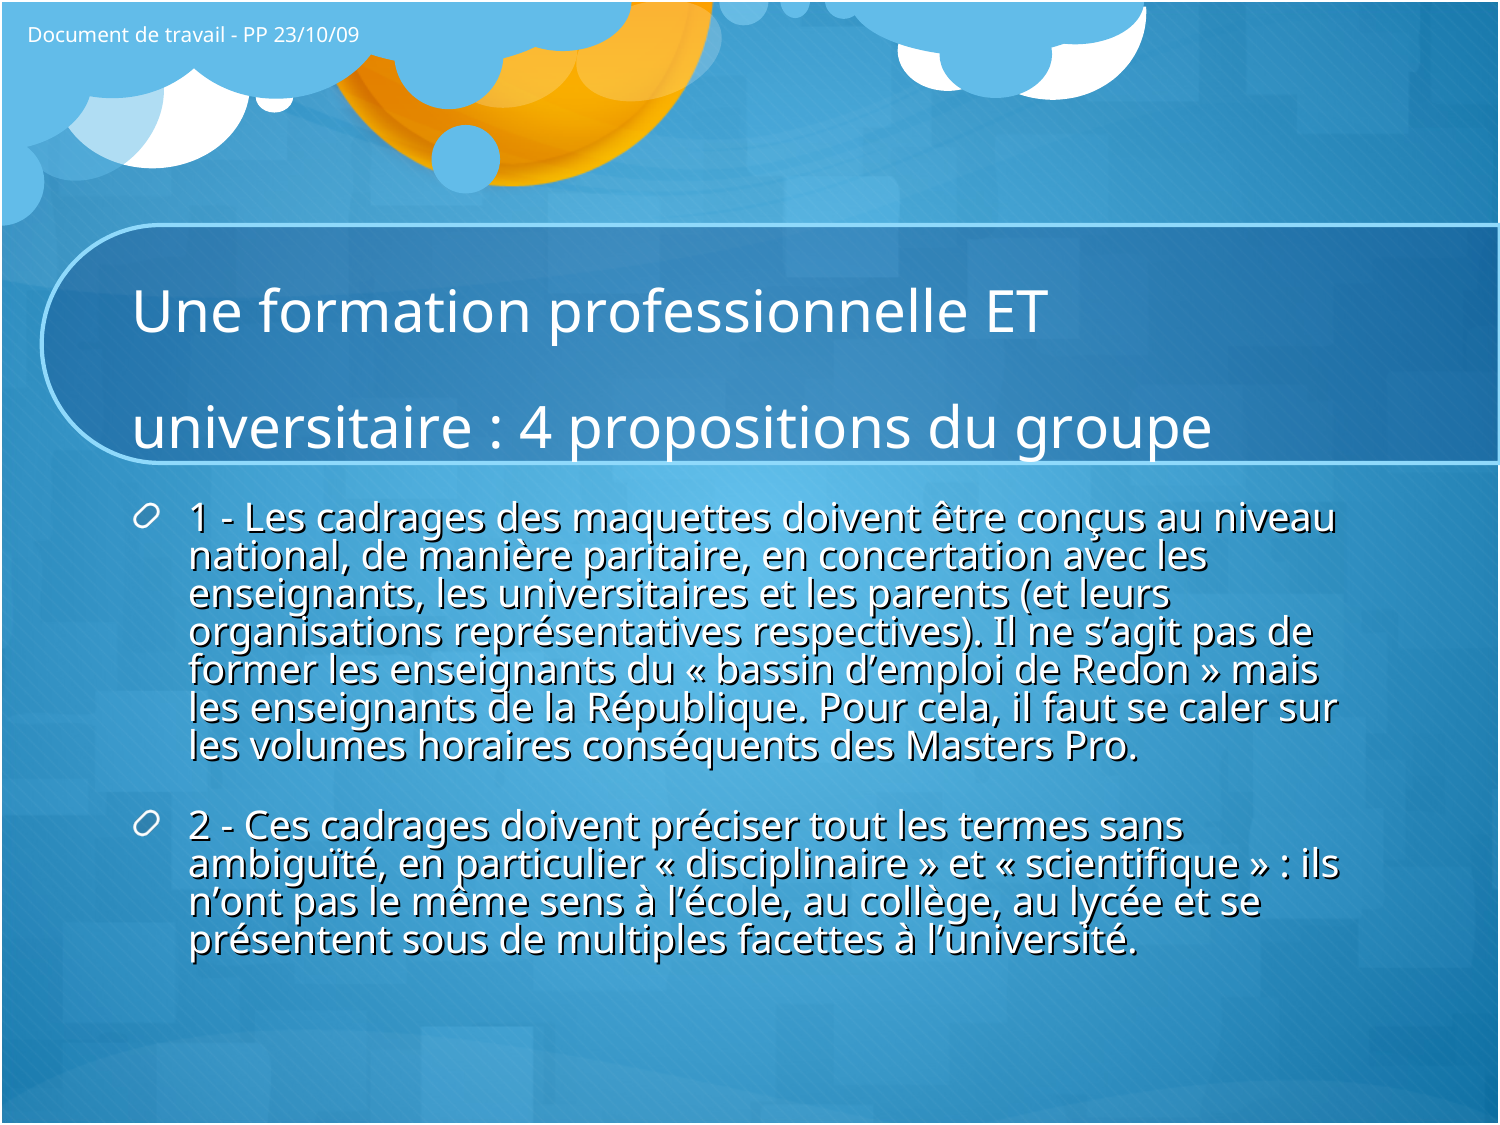

Document de travail - PP 23/10/09
Une formation professionnelle ET universitaire : 4 propositions du groupe
1 - Les cadrages des maquettes doivent être conçus au niveau national, de manière paritaire, en concertation avec les enseignants, les universitaires et les parents (et leurs organisations représentatives respectives). Il ne s’agit pas de former les enseignants du « bassin d’emploi de Redon » mais les enseignants de la République. Pour cela, il faut se caler sur les volumes horaires conséquents des Masters Pro.
2 - Ces cadrages doivent préciser tout les termes sans ambiguïté, en particulier « disciplinaire » et « scientifique » : ils n’ont pas le même sens à l’école, au collège, au lycée et se présentent sous de multiples facettes à l’université.